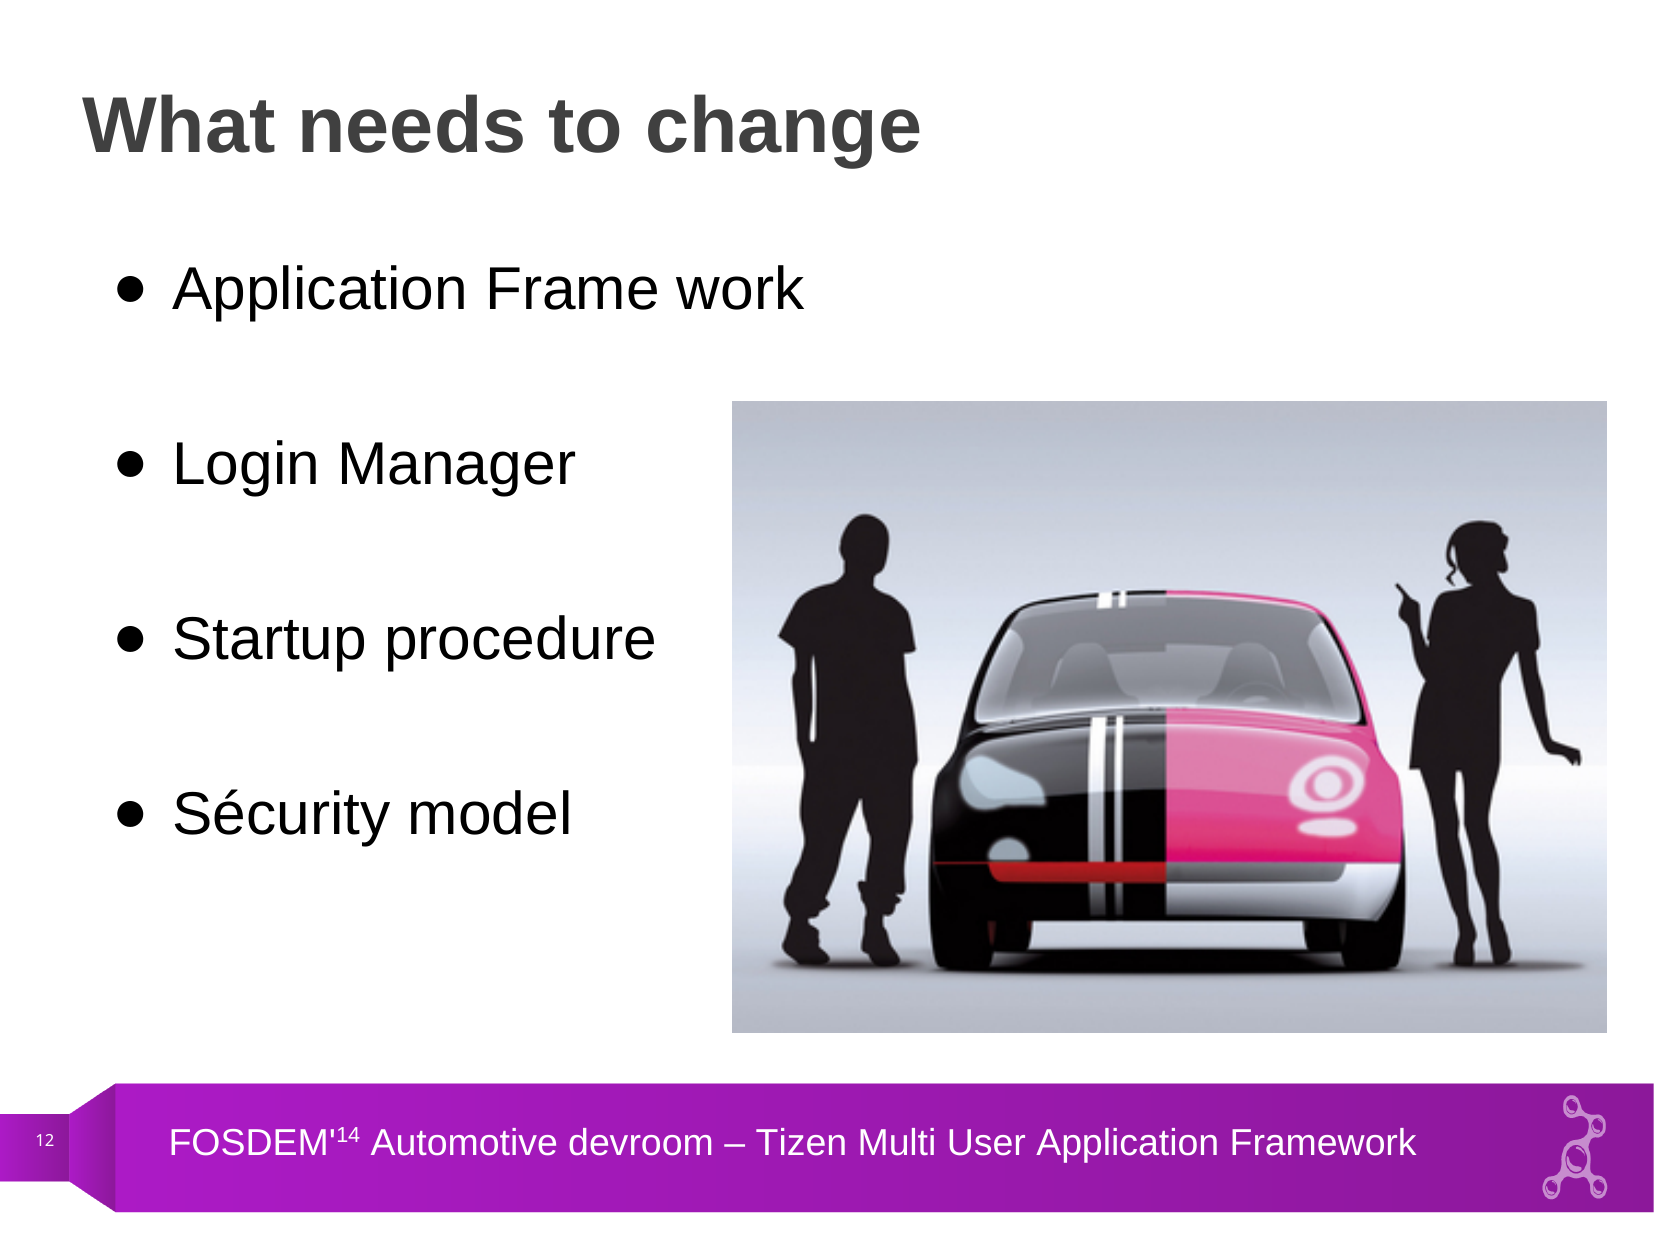

# What needs to change
Application Frame work
Login Manager
Startup procedure
Sécurity model